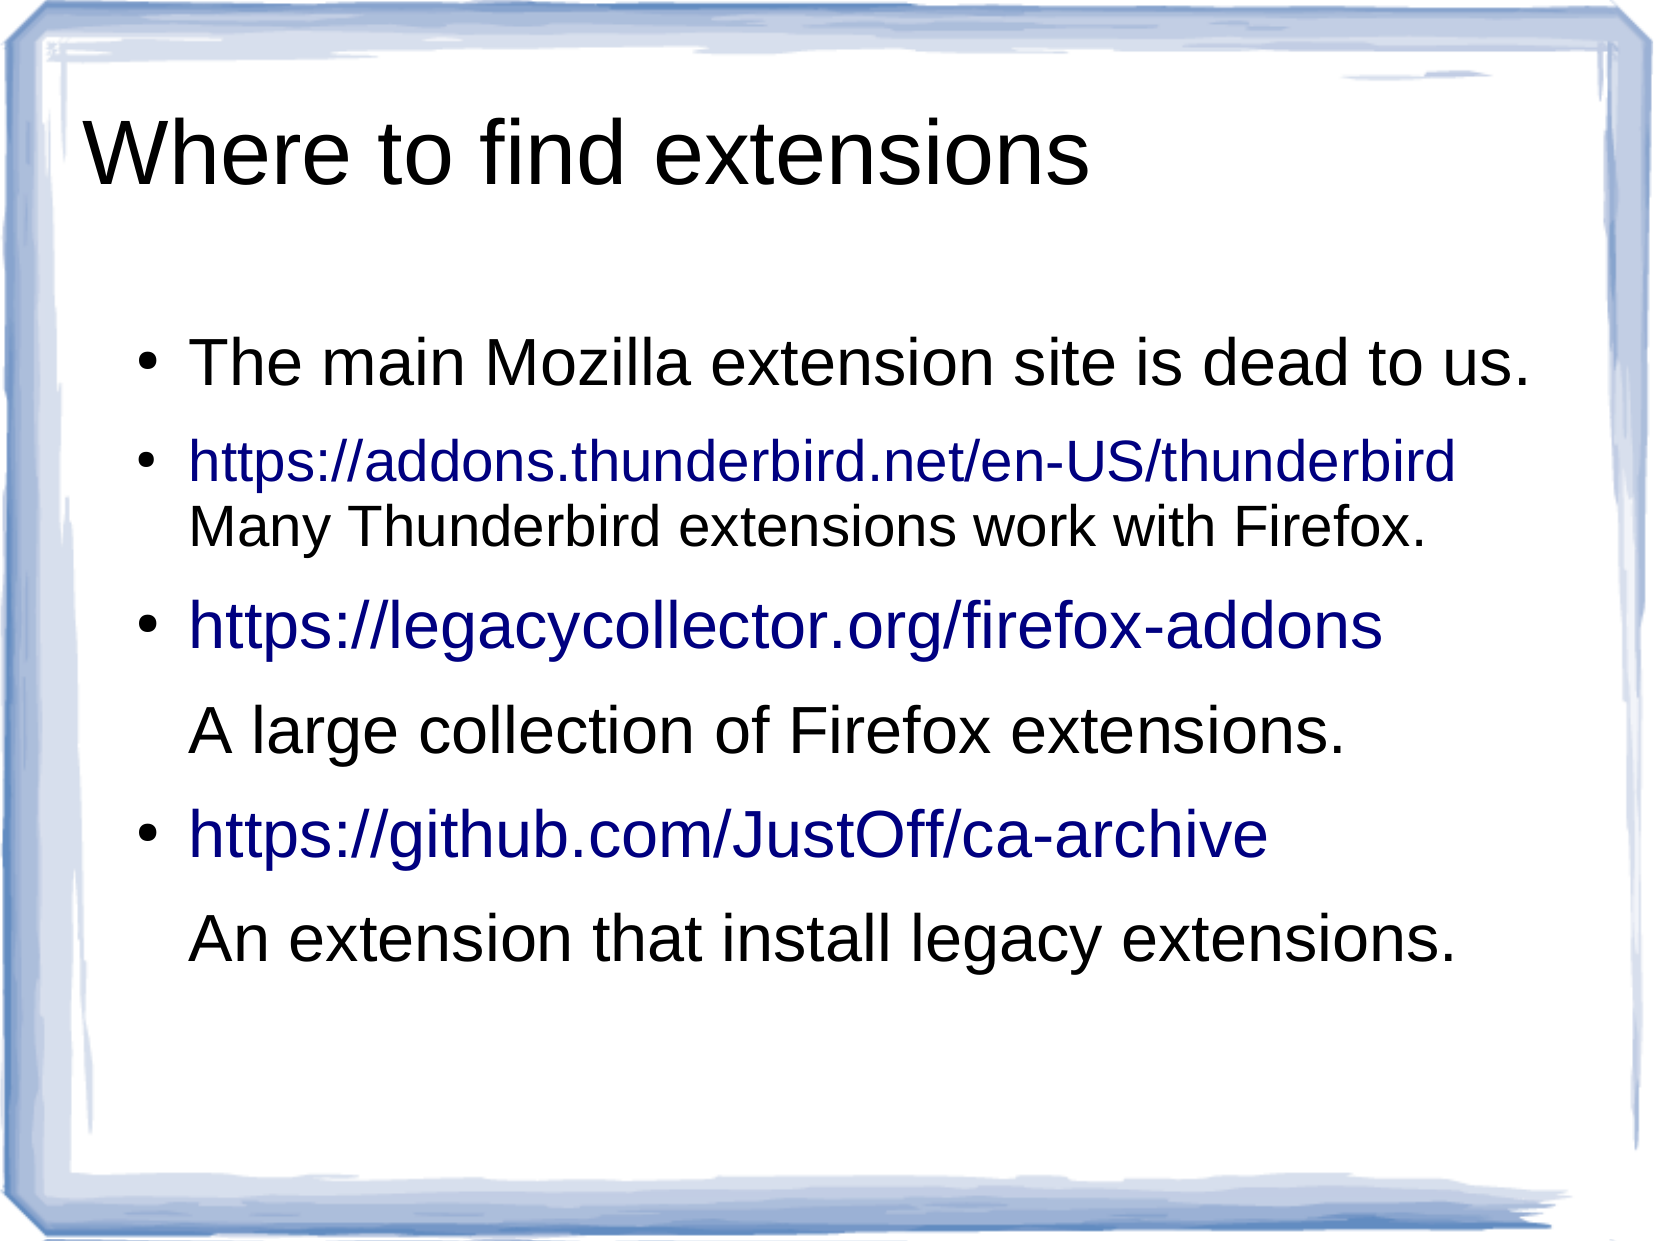

# Where to find extensions
The main Mozilla extension site is dead to us.
https://addons.thunderbird.net/en-US/thunderbirdMany Thunderbird extensions work with Firefox.
https://legacycollector.org/firefox-addons
A large collection of Firefox extensions.
https://github.com/JustOff/ca-archive
An extension that install legacy extensions.